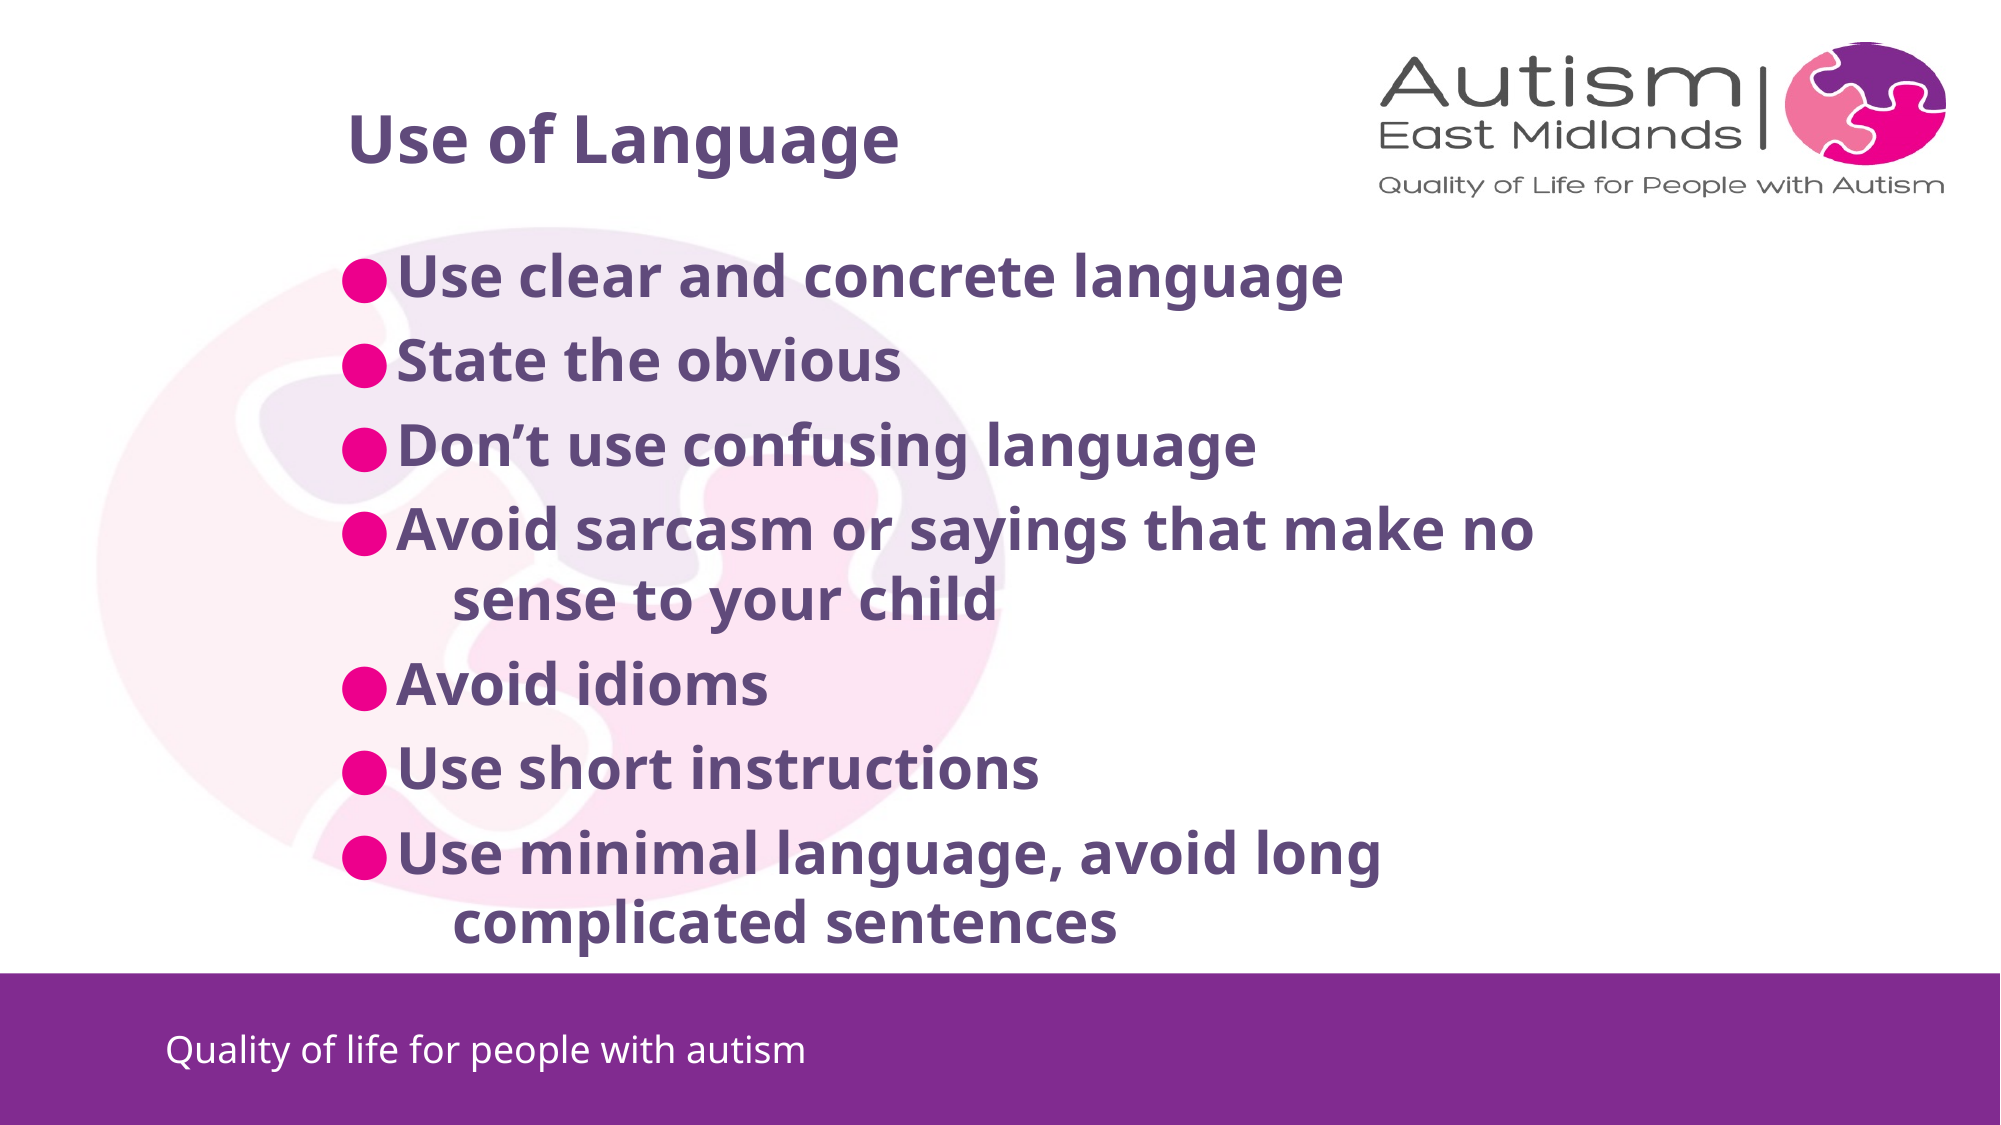

# Use of Language
Use clear and concrete language
State the obvious
Don’t use confusing language
Avoid sarcasm or sayings that make no sense to your child
Avoid idioms
Use short instructions
Use minimal language, avoid long complicated sentences